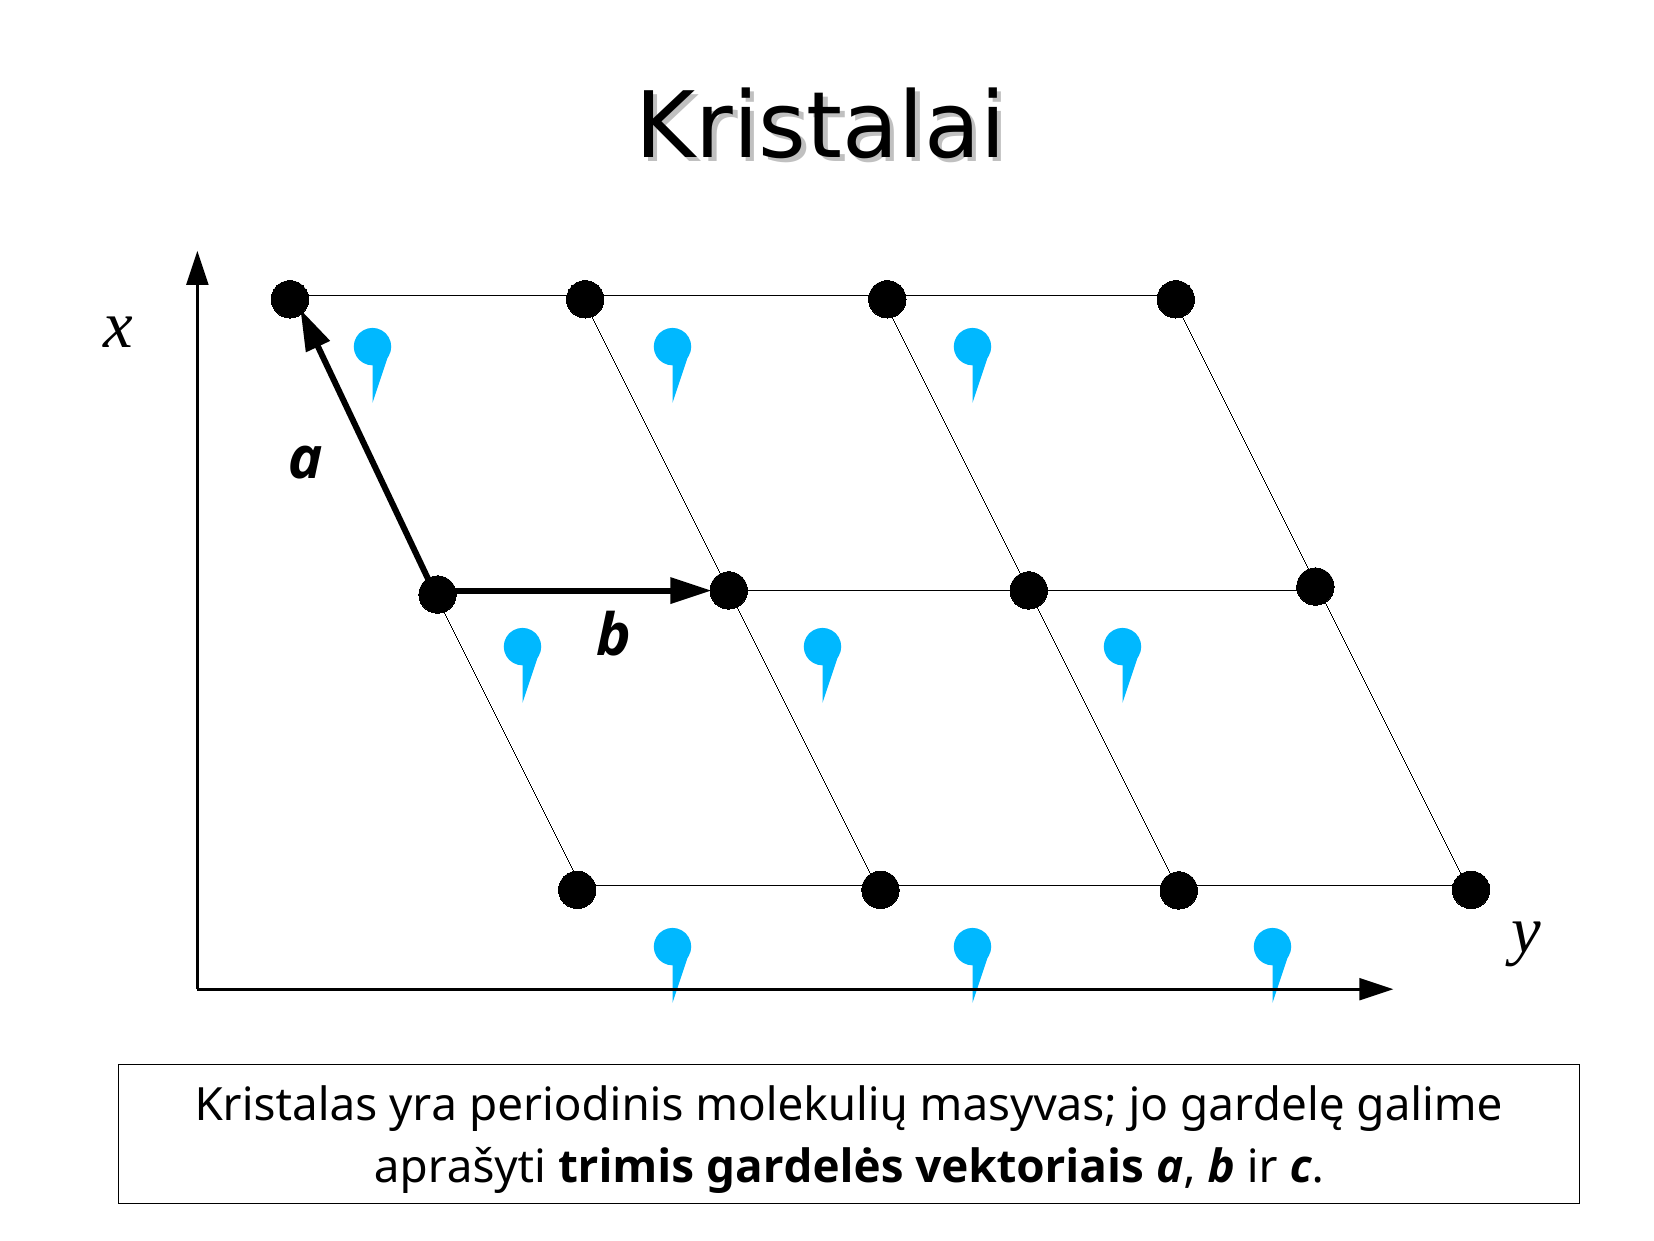

# Kristalai
x
a
b
y
Kristalas yra periodinis molekulių masyvas; jo gardelę galime aprašyti trimis gardelės vektoriais a, b ir c.